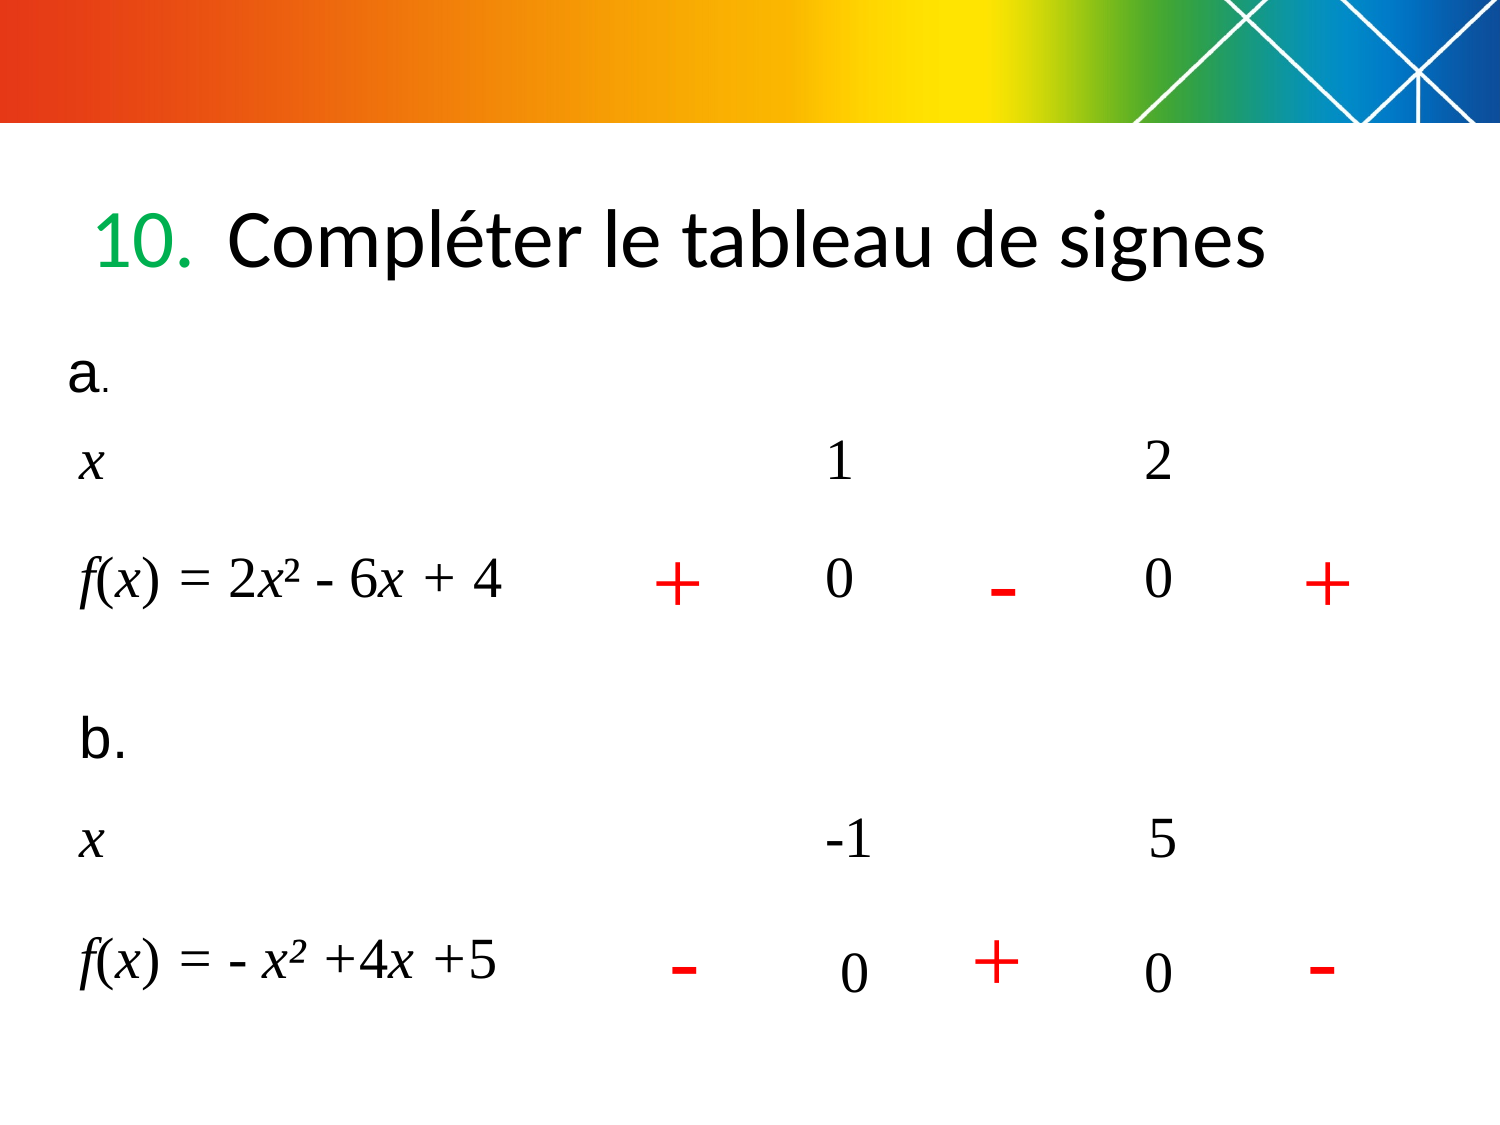

# Compléter le tableau de signes
a.
| x | 1 2 |
| --- | --- |
| f(x) = 2x² - 6x + 4 | 0 0 |
+
 -
+
b.
| x | -1 5 |
| --- | --- |
| f(x) = - x² +4x +5 | 0 0 |
 -
+
 -